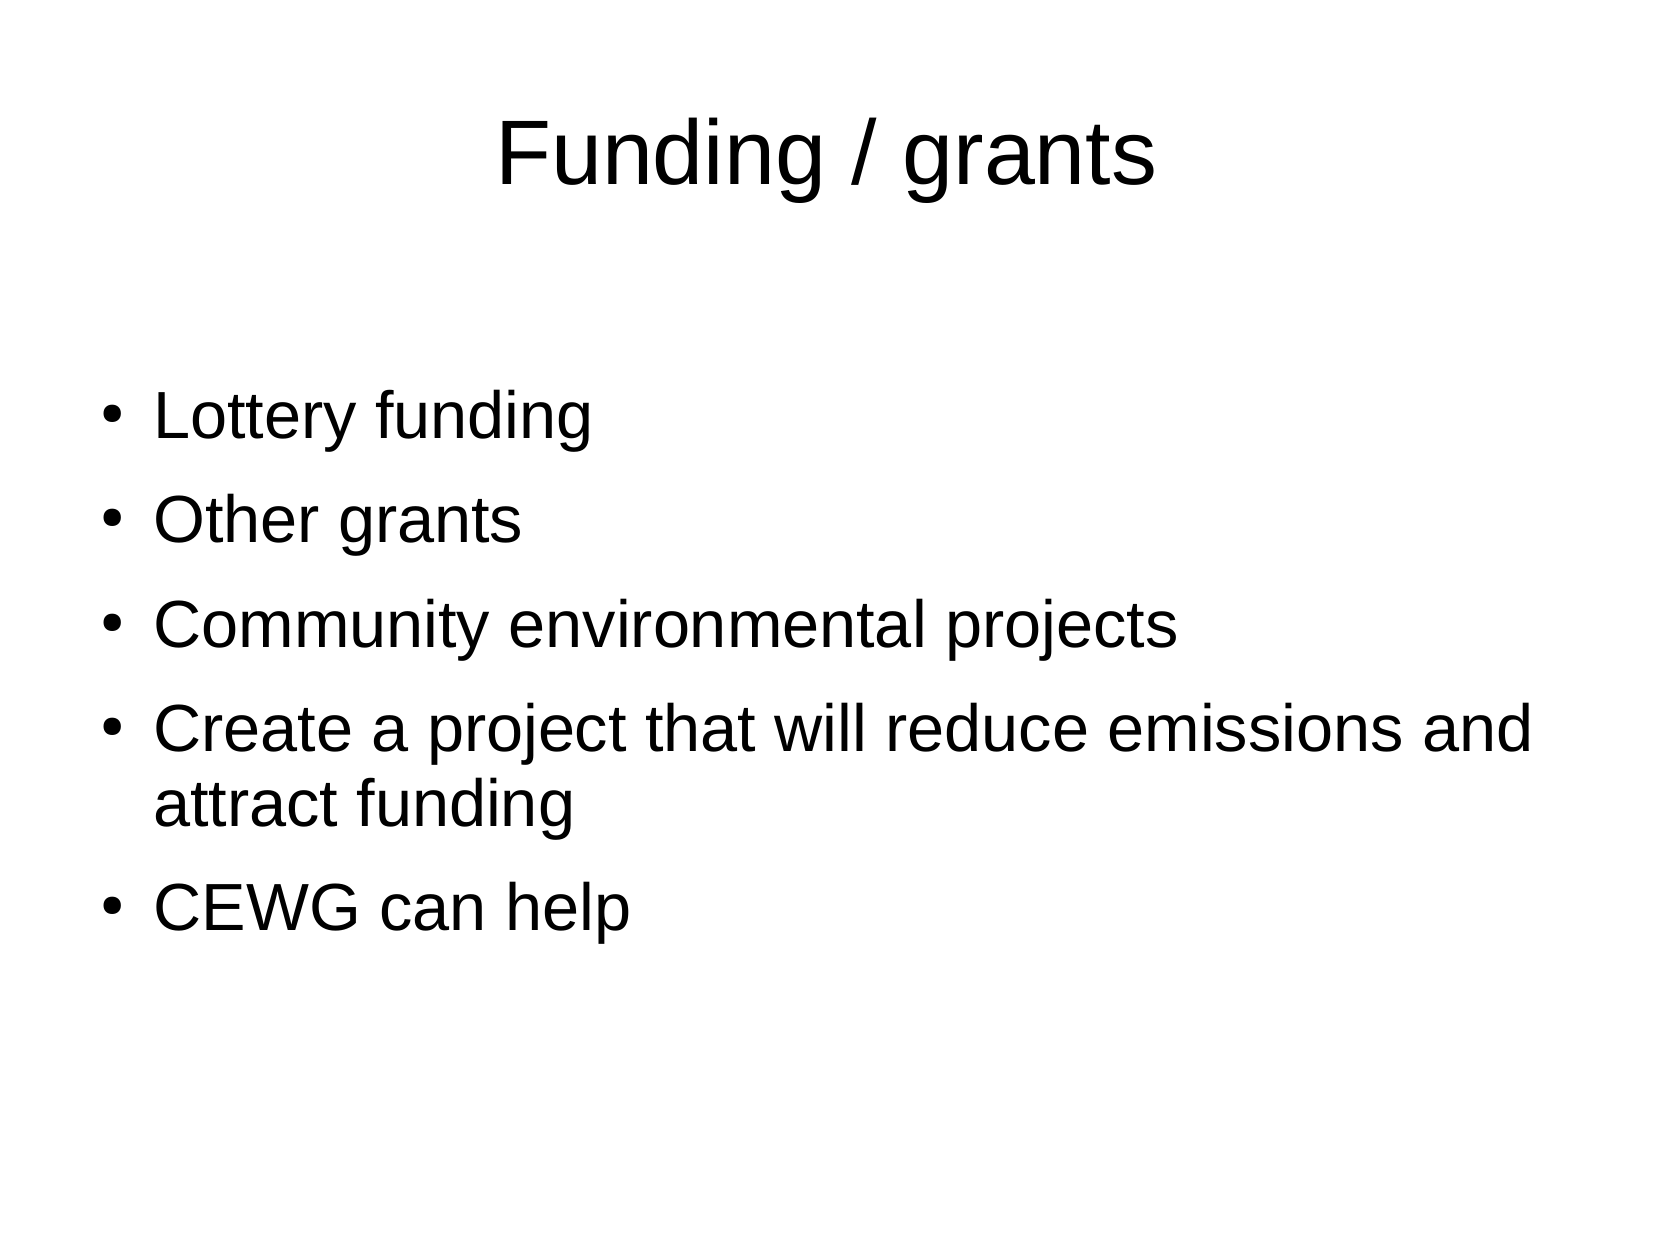

# Funding / grants
Lottery funding
Other grants
Community environmental projects
Create a project that will reduce emissions and attract funding
CEWG can help